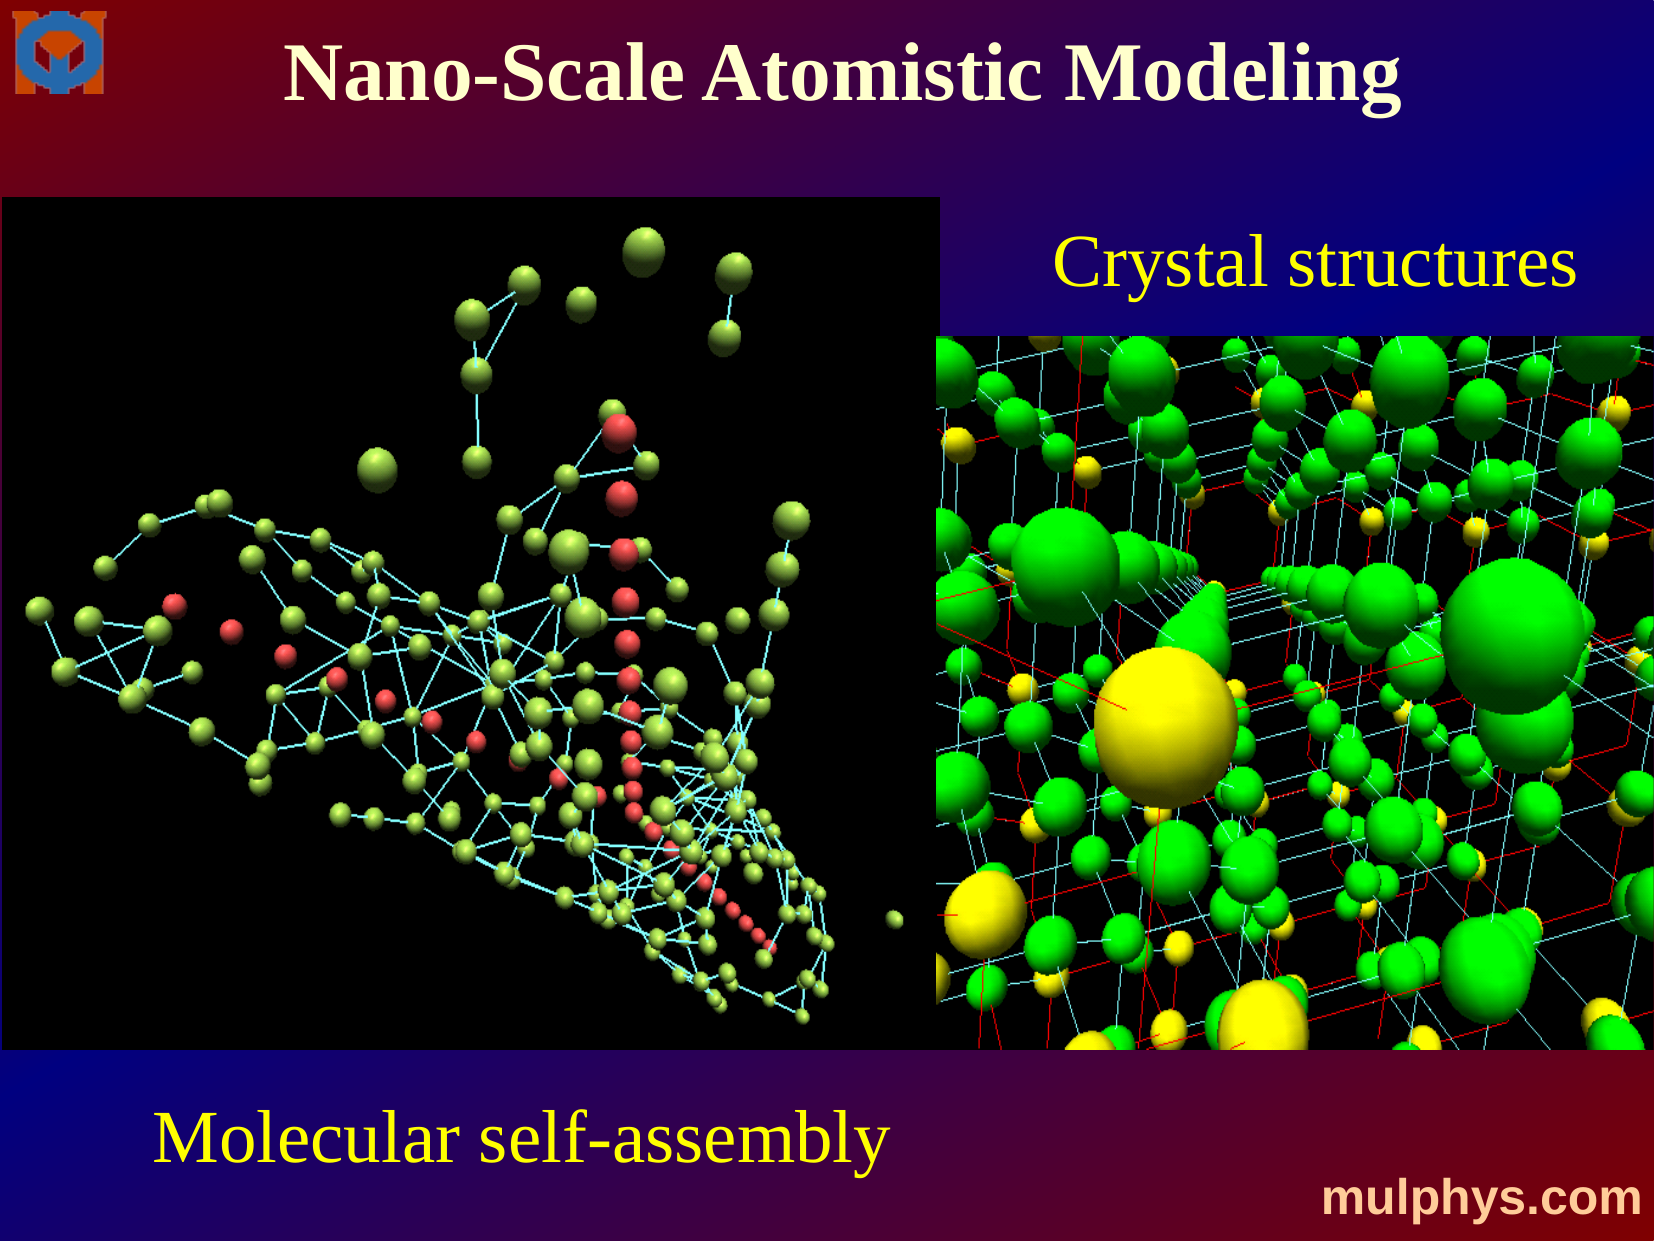

Nano-Scale Atomistic Modeling
Crystal structures
Molecular self-assembly
mulphys.com